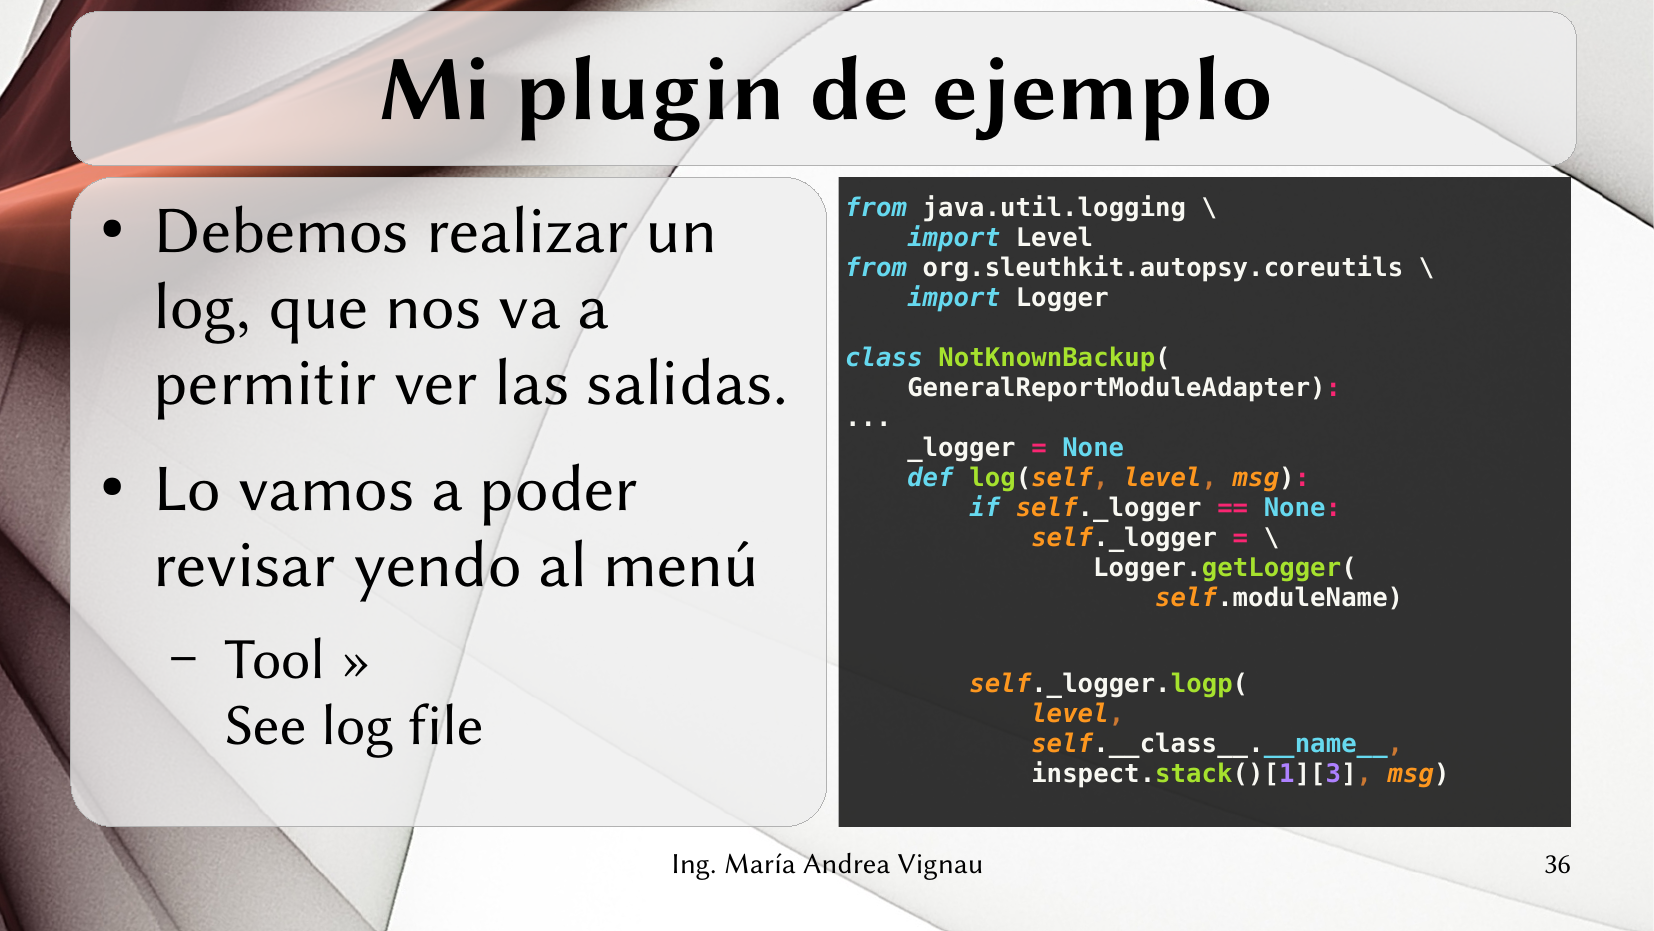

# Mi plugin de ejemplo
Debemos realizar un log, que nos va a permitir ver las salidas.
Lo vamos a poder revisar yendo al menú
Tool »
See log file
from java.util.logging \
 import Level
from org.sleuthkit.autopsy.coreutils \
 import Logger
class NotKnownBackup(
 GeneralReportModuleAdapter):
...
 _logger = None
 def log(self, level, msg):
 if self._logger == None:
 self._logger = \
 Logger.getLogger(
 self.moduleName)
 self._logger.logp(
 level,
 self.__class__.__name__,
 inspect.stack()[1][3], msg)
Ing. María Andrea Vignau
36